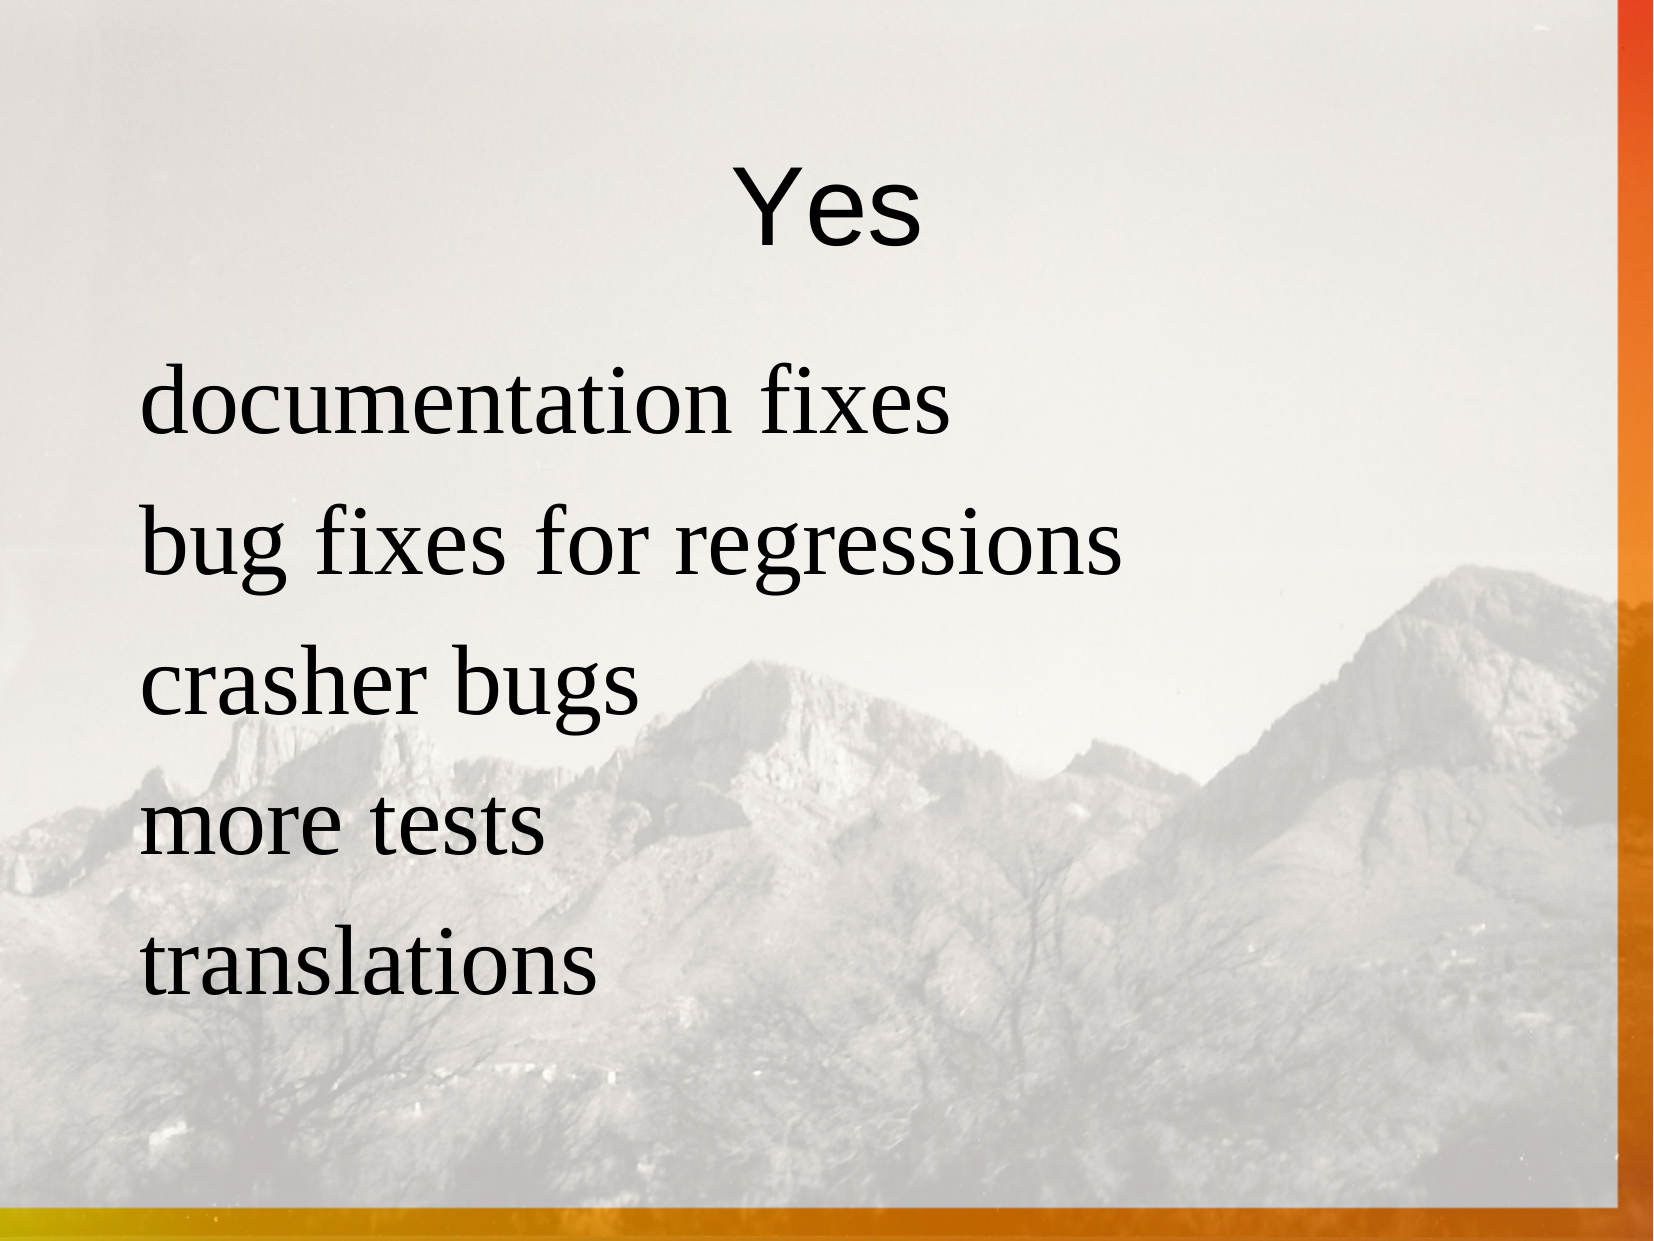

Yes
# documentation fixes
bug fixes for regressions
crasher bugs
more tests
translations